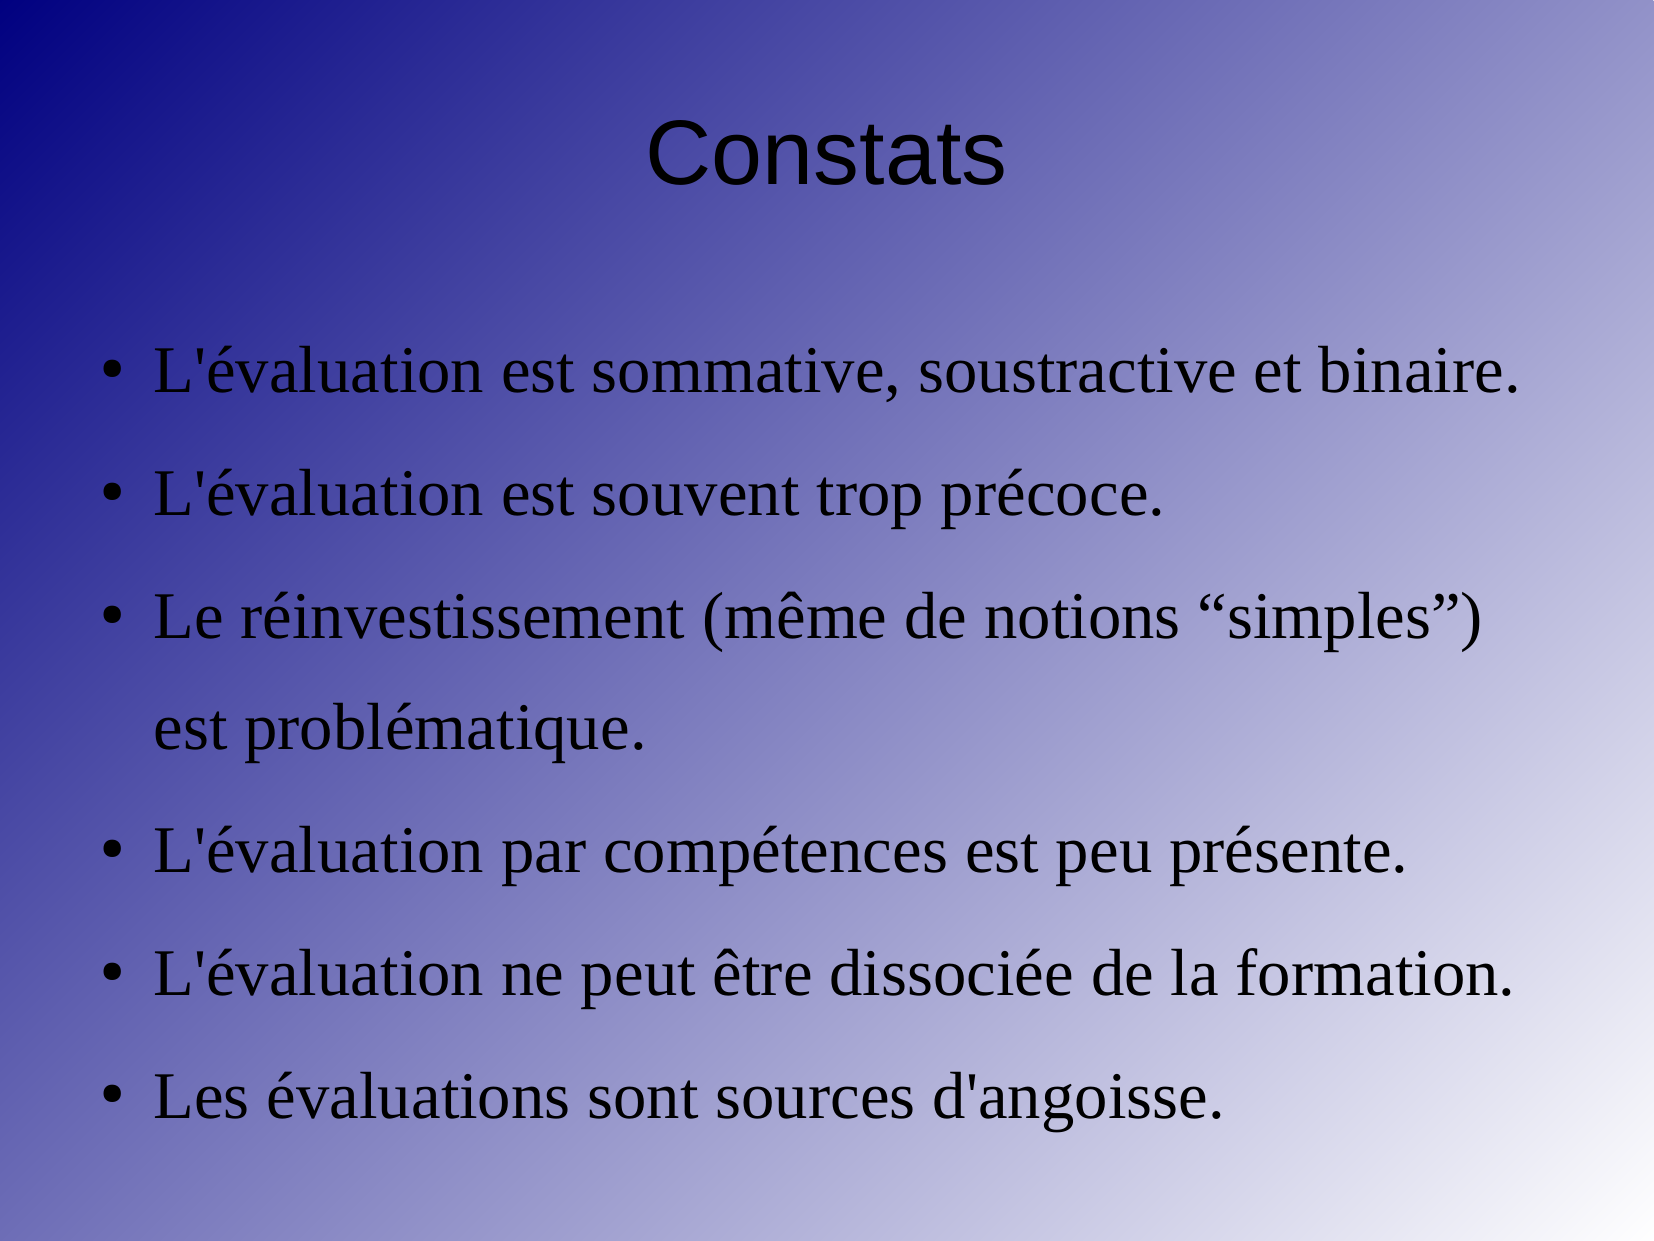

# Constats
L'évaluation est sommative, soustractive et binaire.
L'évaluation est souvent trop précoce.
Le réinvestissement (même de notions “simples”) est problématique.
L'évaluation par compétences est peu présente.
L'évaluation ne peut être dissociée de la formation.
Les évaluations sont sources d'angoisse.